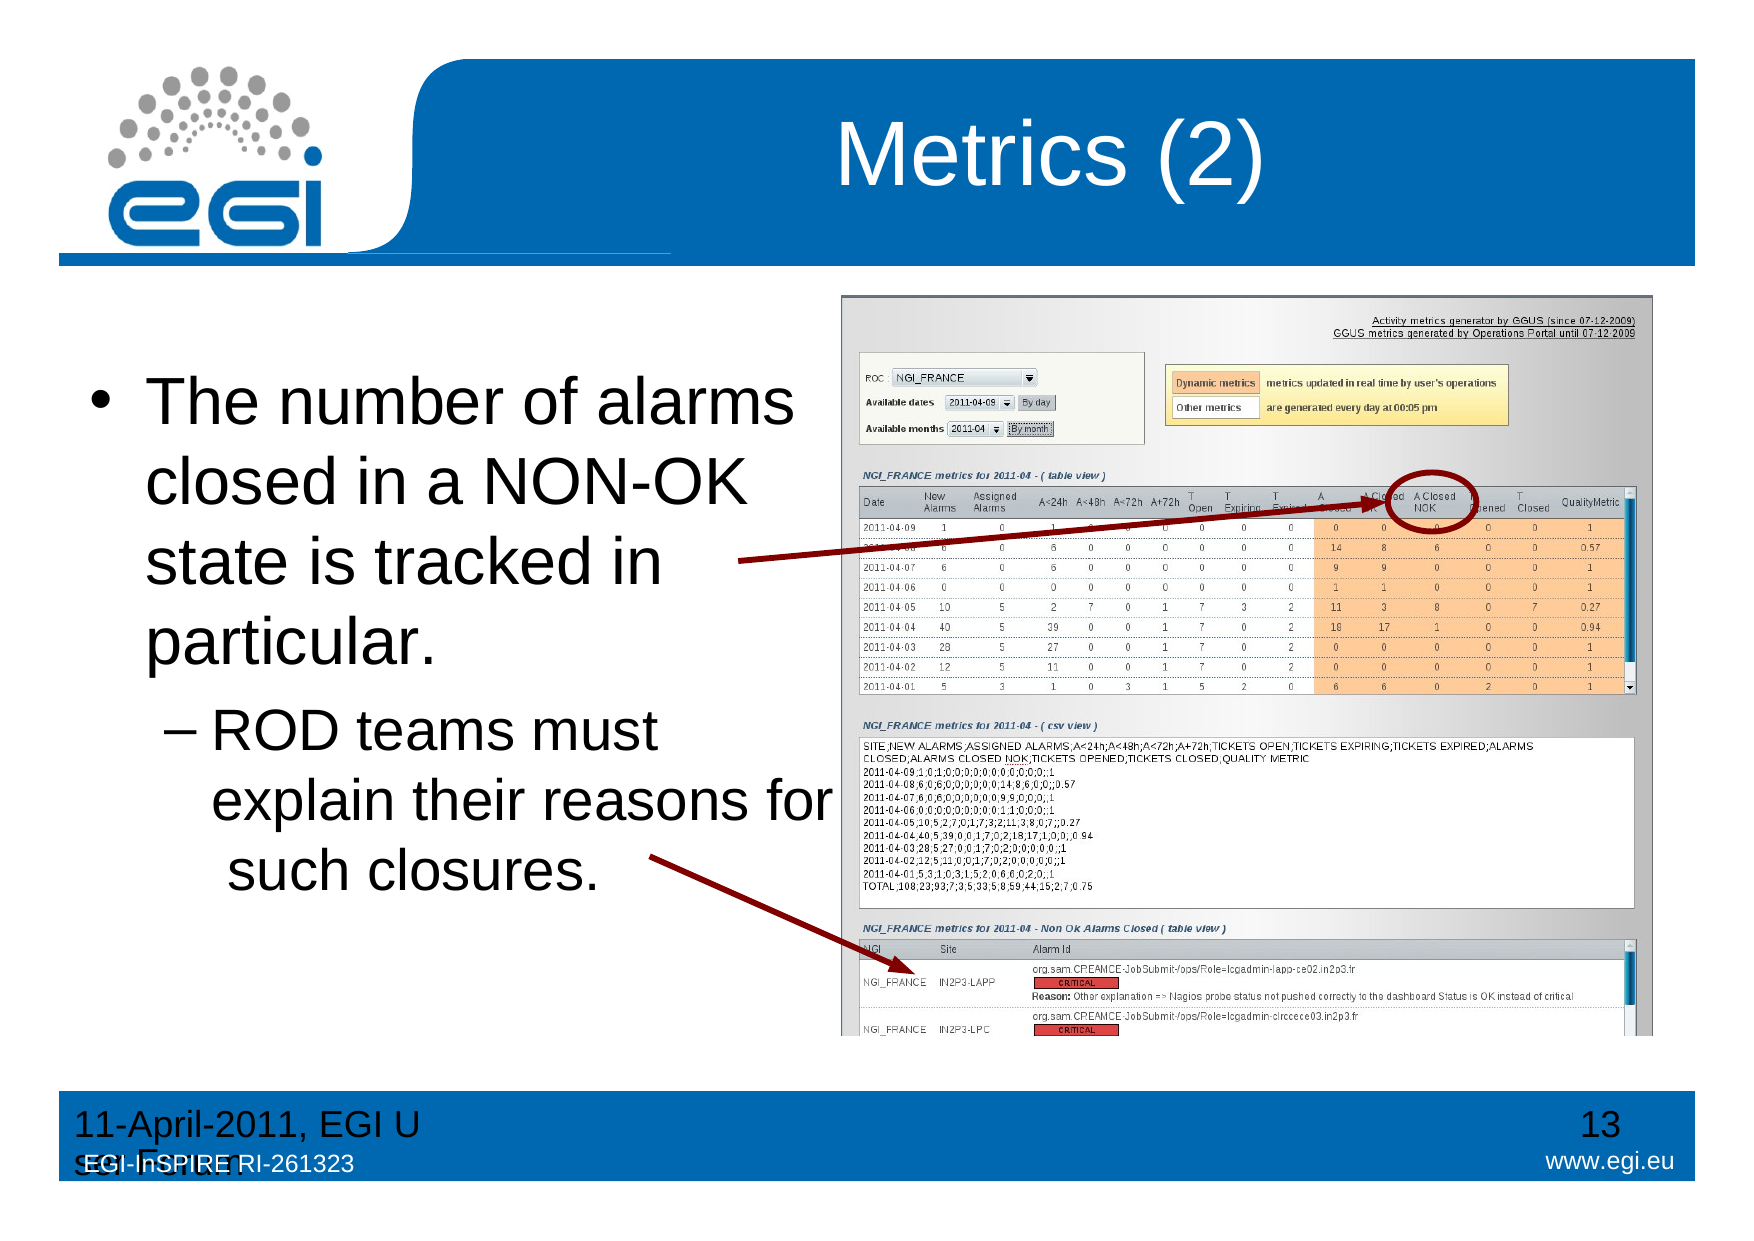

# Metrics (2)
The number of alarms closed in a NON-OK state is tracked in particular.
ROD teams must explain their reasons for such closures.
11-April-2011, EGI User Forum
13
Training Guide